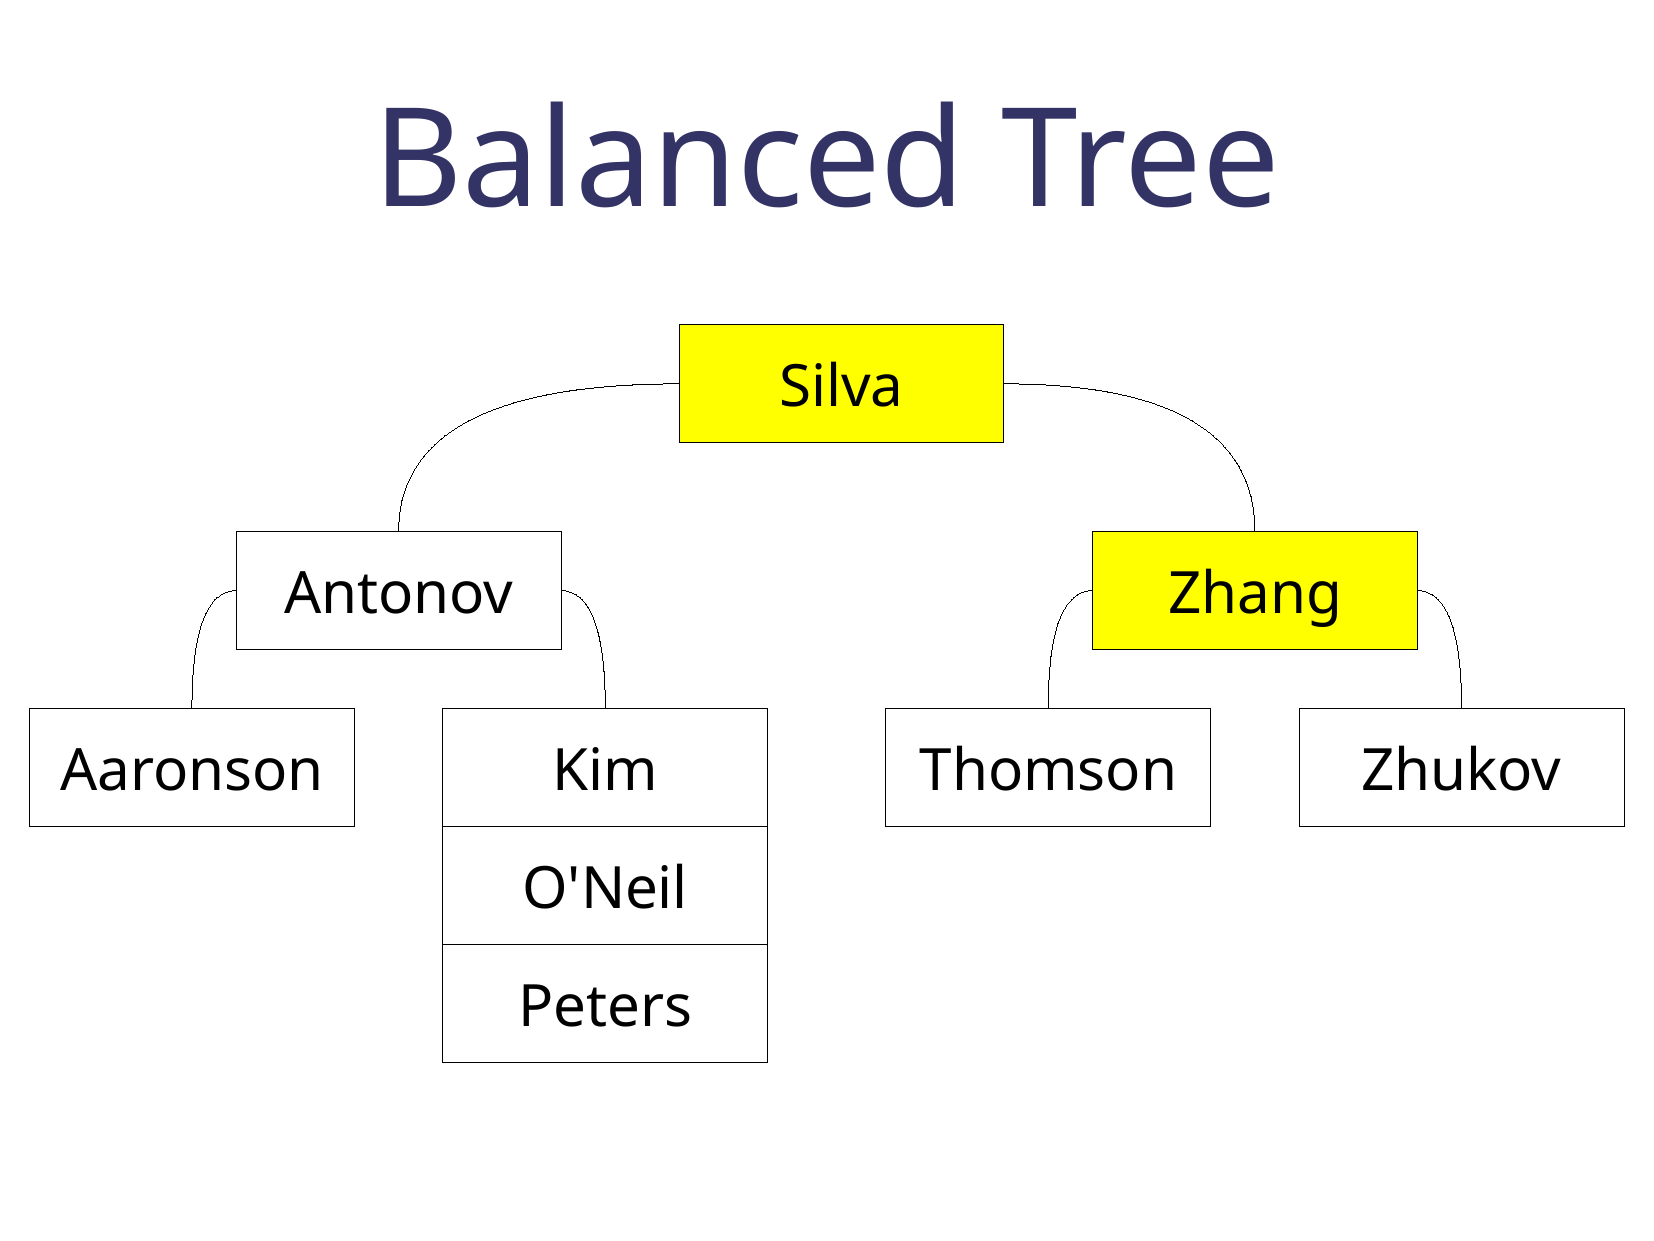

# Balanced Tree
Silva
Antonov
Zhang
Aaronson
Kim
Thomson
Zhukov
O'Neil
Peters